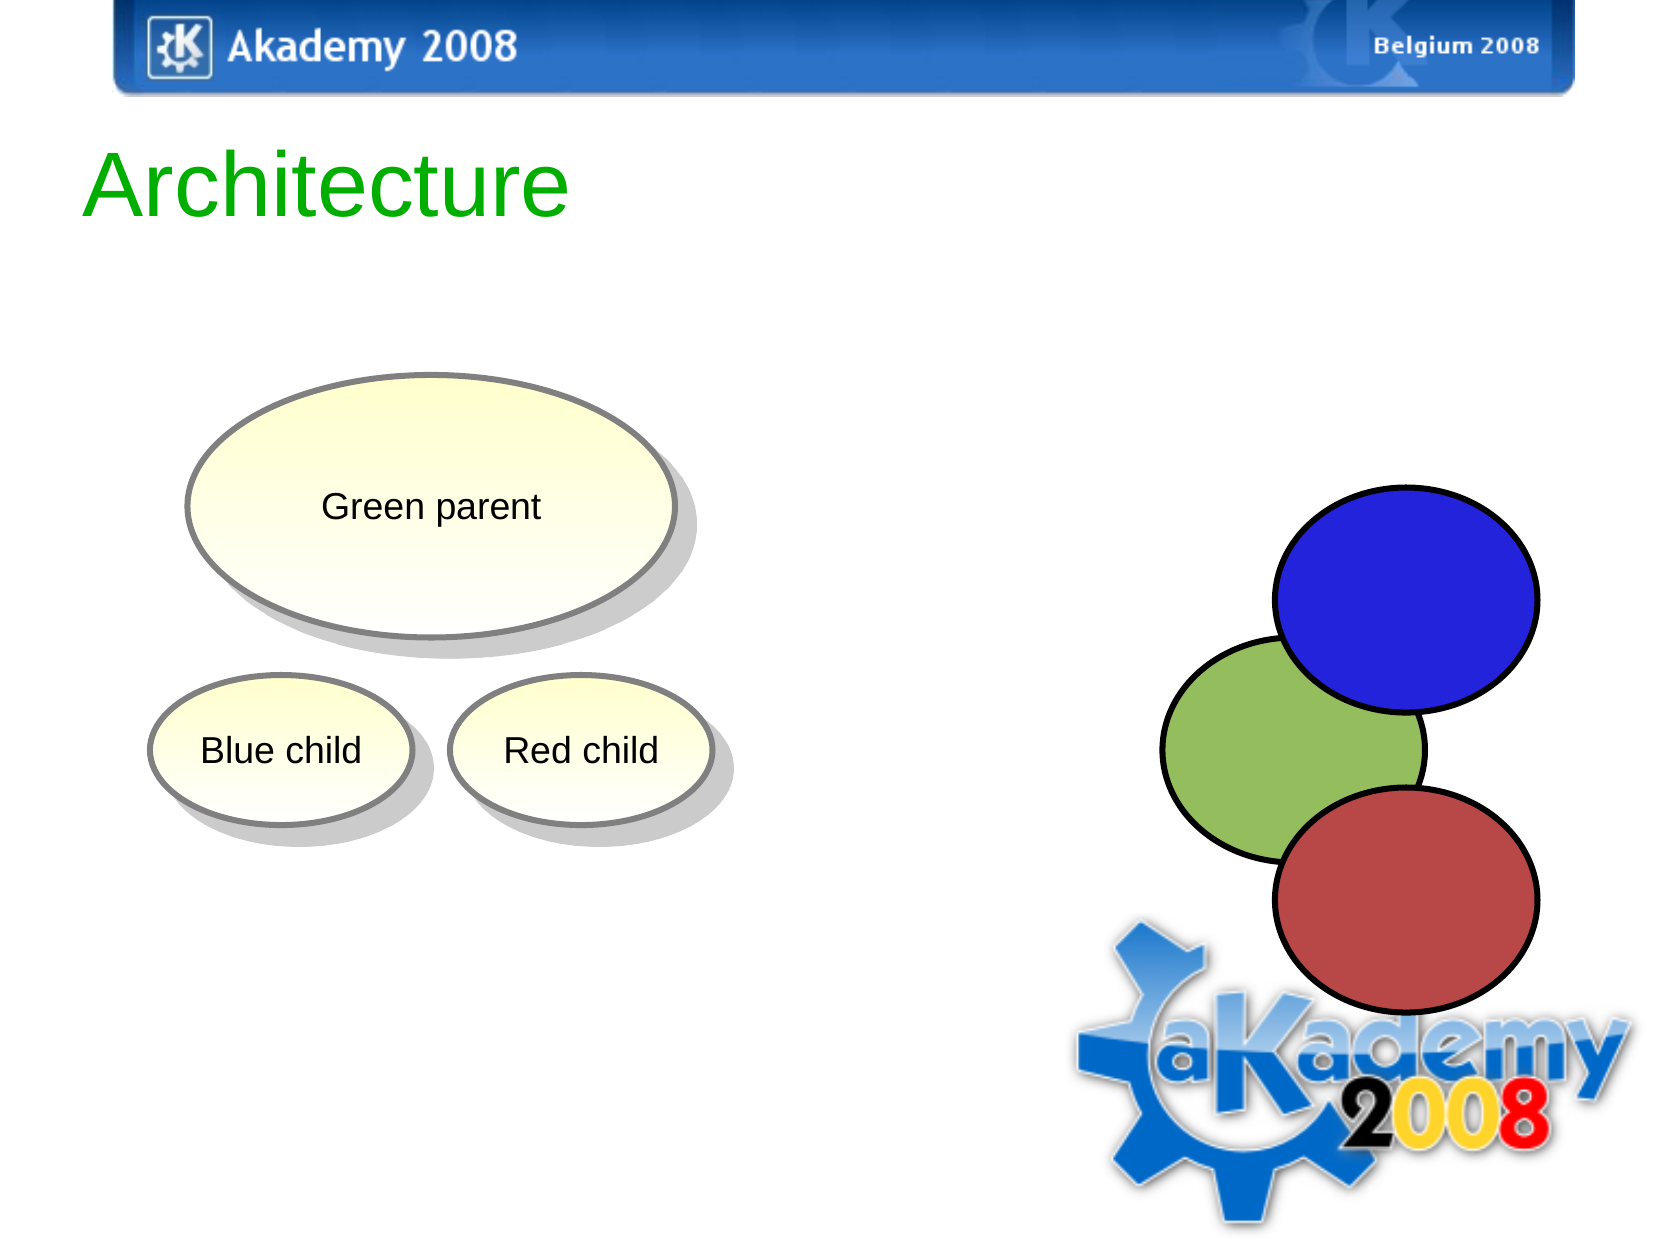

# Architecture
Green parent
Blue child
Red child